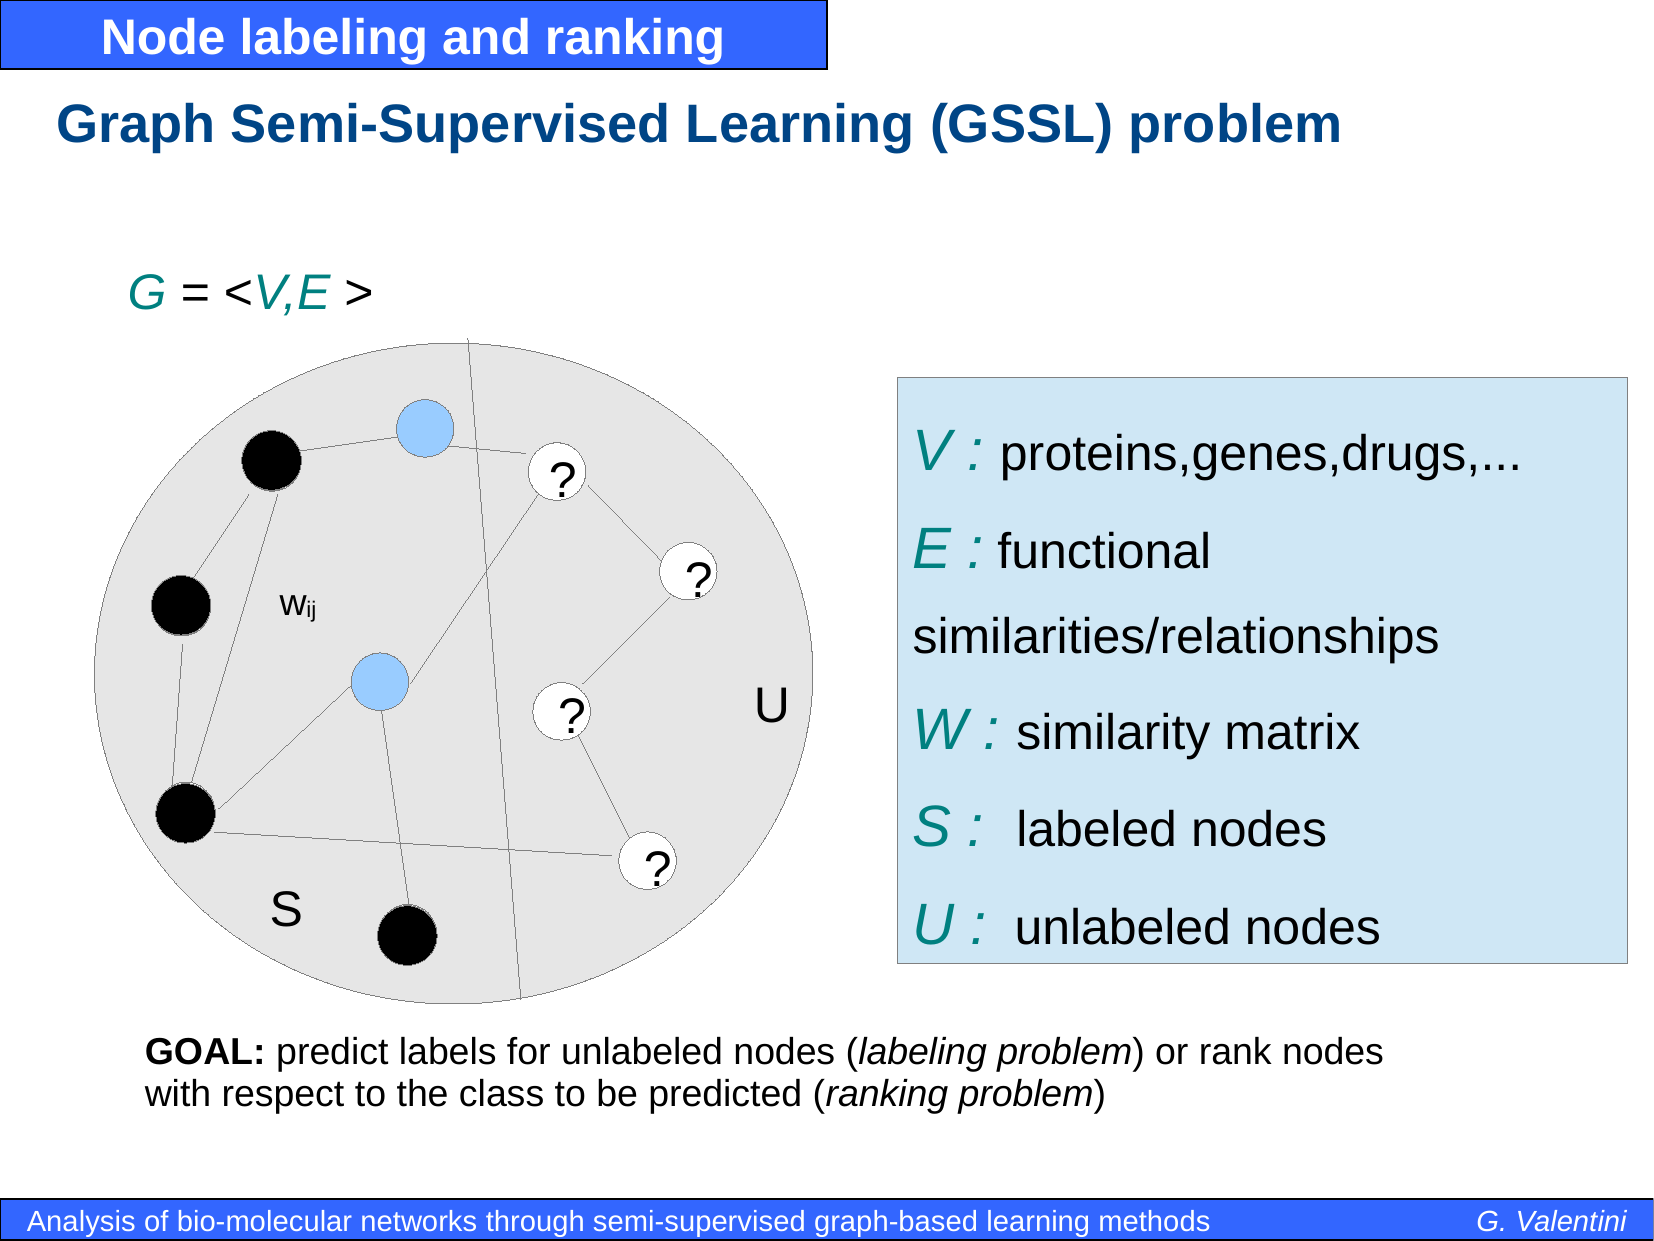

Node labeling and ranking
Graph Semi-Supervised Learning (GSSL) problem
G = <V,E >
V : proteins,genes,drugs,...
E : functional similarities/relationships
W : similarity matrix
S : labeled nodes
U : unlabeled nodes
?
?
wij
U
?
?
S
GOAL: predict labels for unlabeled nodes (labeling problem) or rank nodes
with respect to the class to be predicted (ranking problem)
Analysis of bio-molecular networks through semi-supervised graph-based learning methods G. Valentini